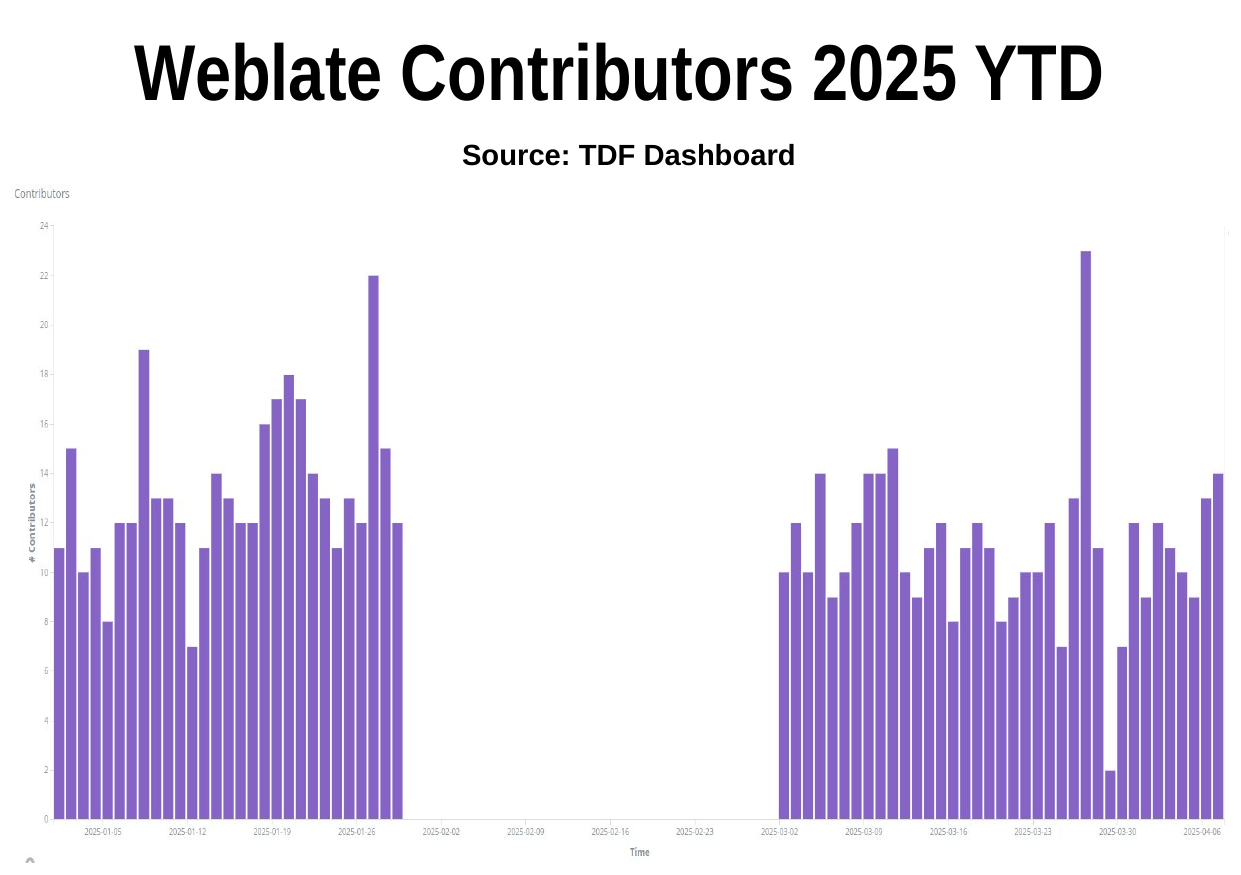

# Weblate Contributors 2025 YTD
Source: TDF Dashboard